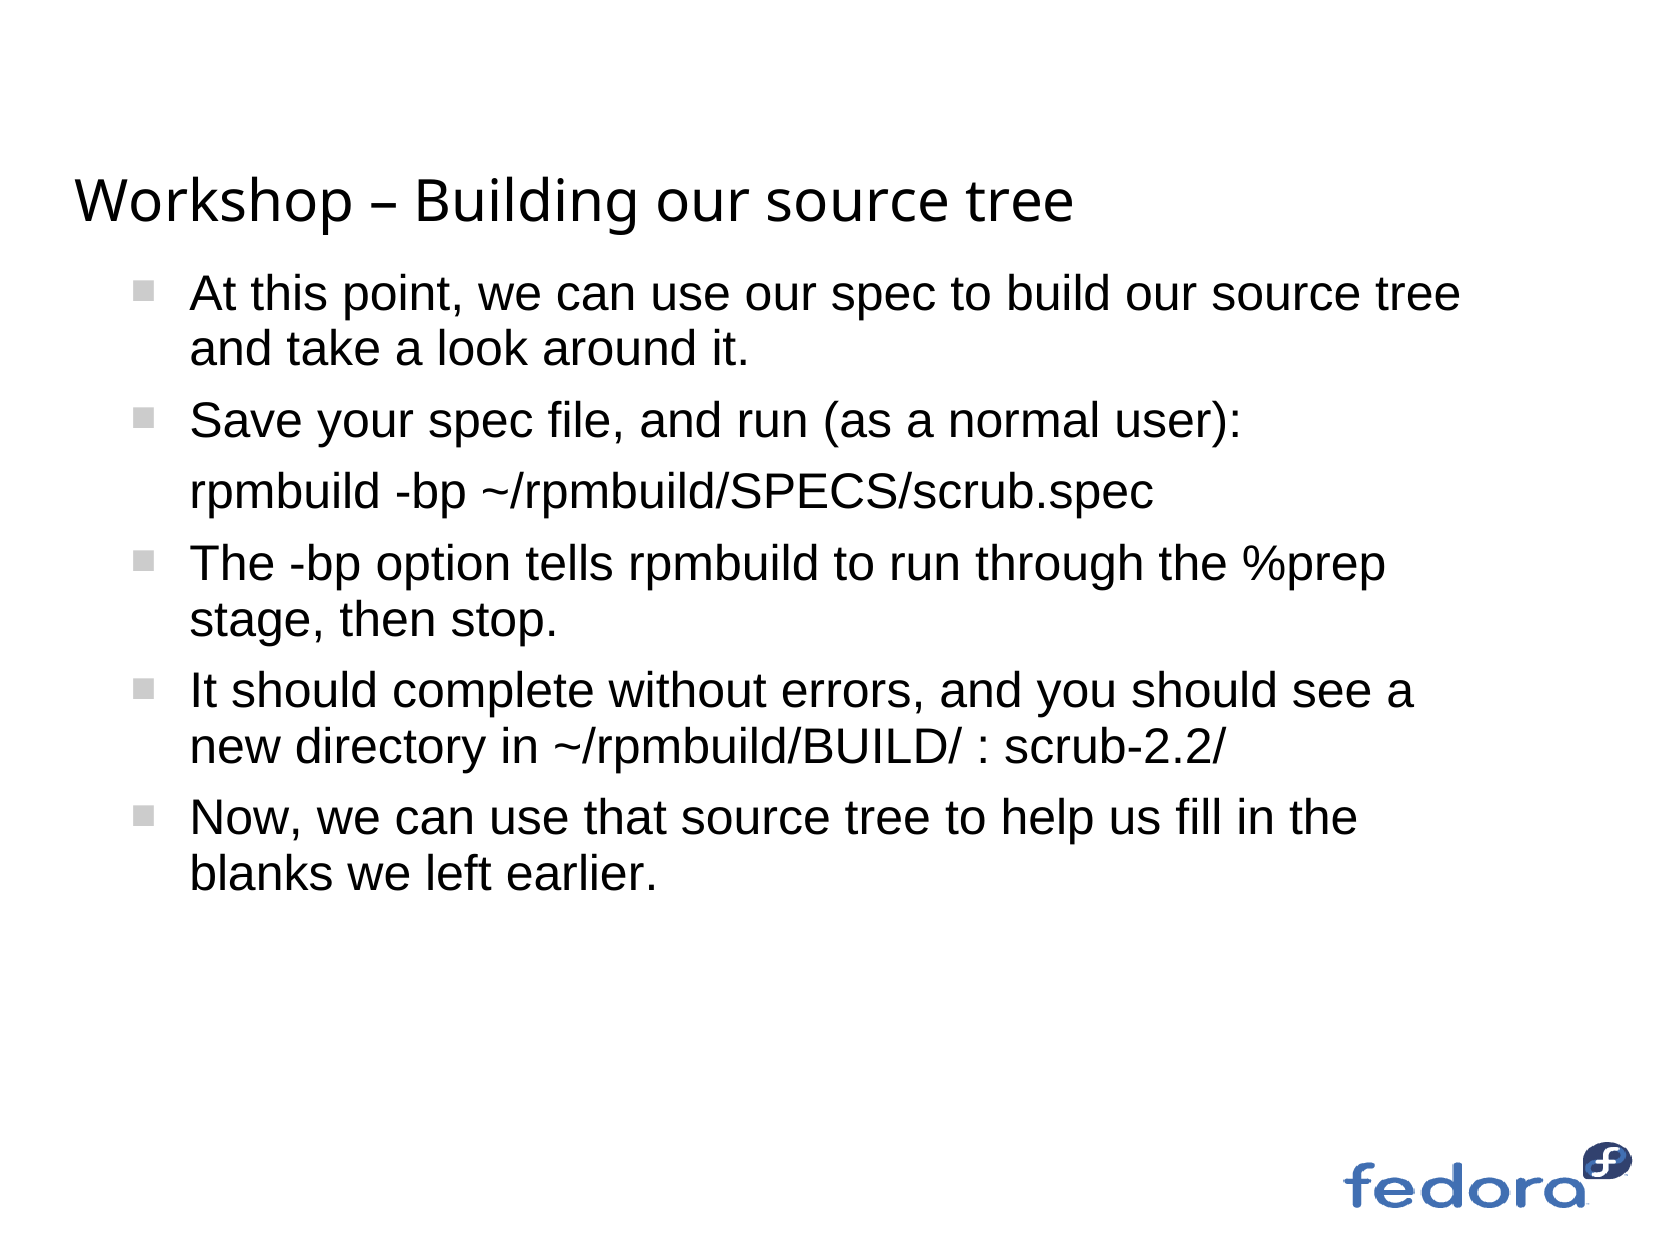

# Workshop – Building our source tree
At this point, we can use our spec to build our source tree and take a look around it.
Save your spec file, and run (as a normal user):
rpmbuild -bp ~/rpmbuild/SPECS/scrub.spec
The -bp option tells rpmbuild to run through the %prep stage, then stop.
It should complete without errors, and you should see a new directory in ~/rpmbuild/BUILD/ : scrub-2.2/
Now, we can use that source tree to help us fill in the blanks we left earlier.